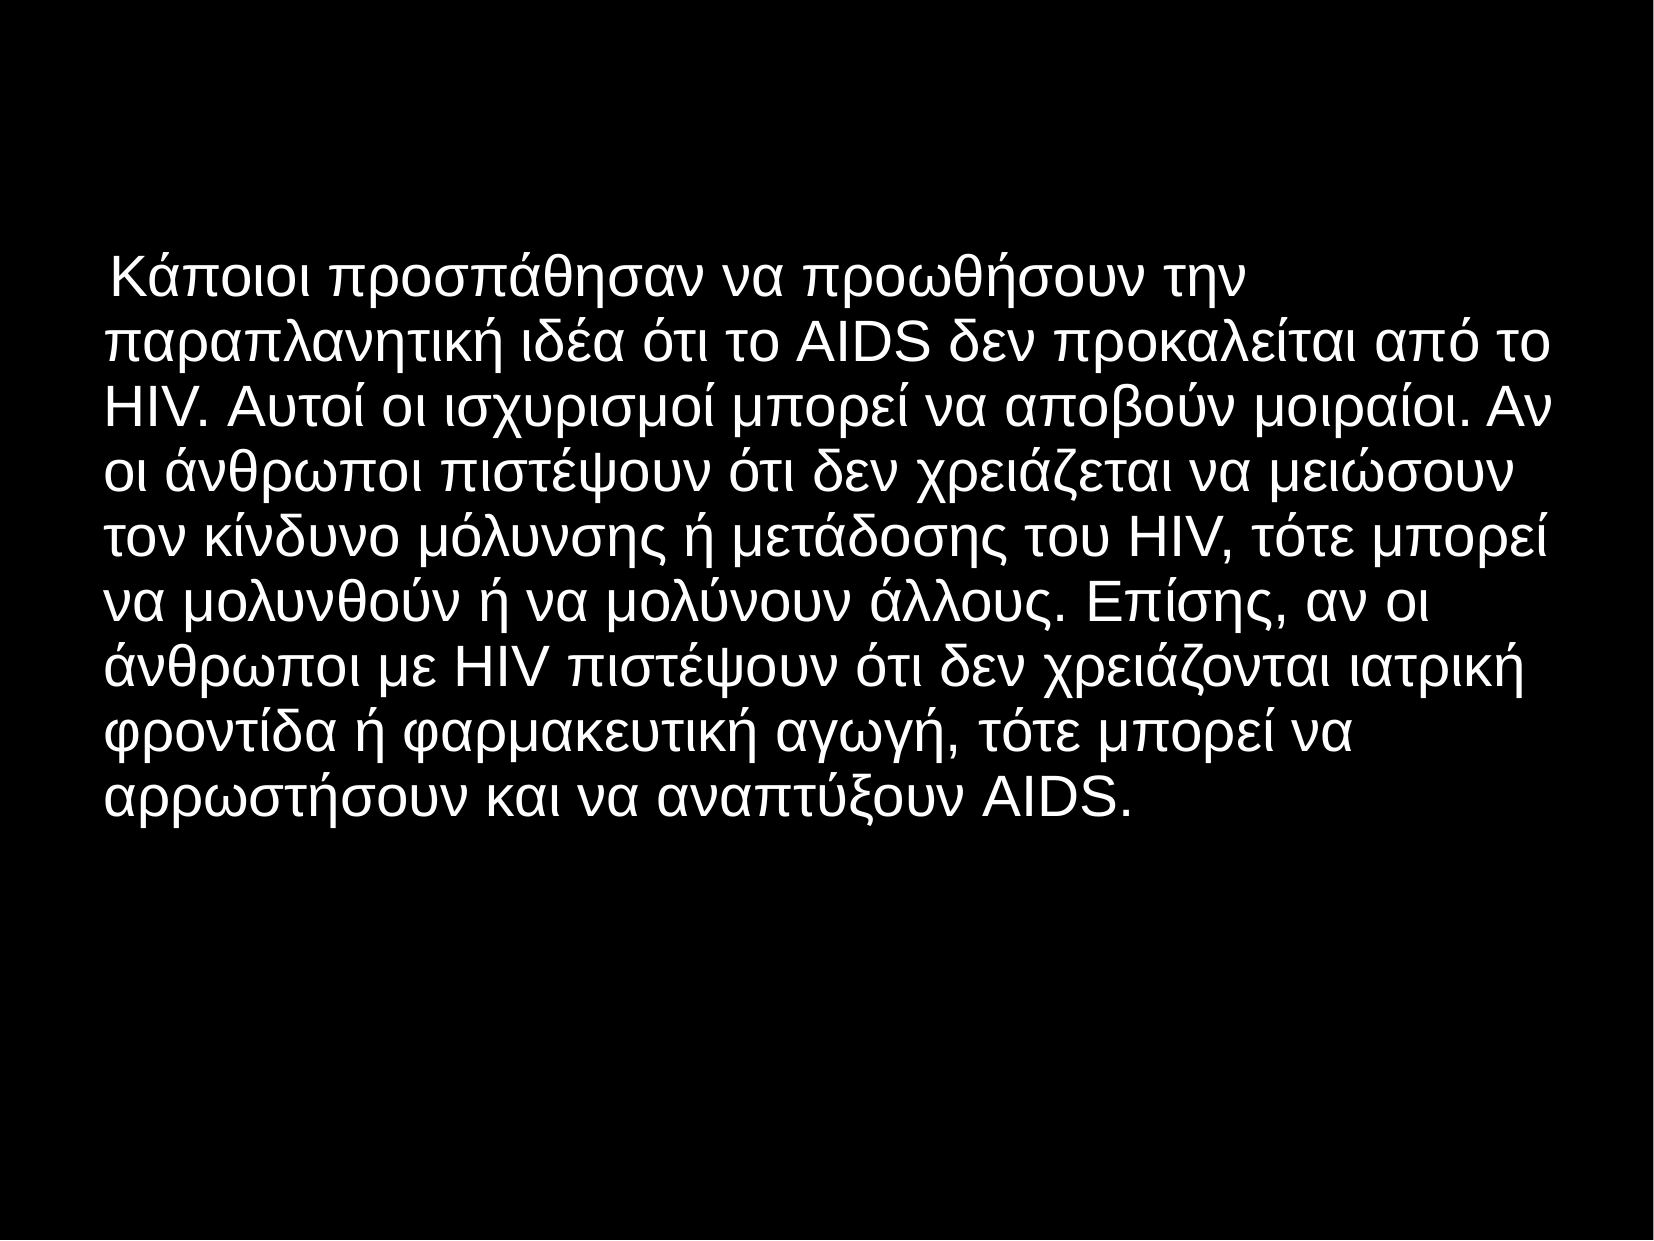

Κάποιοι προσπάθησαν να προωθήσουν την παραπλανητική ιδέα ότι το AIDS δεν προκαλείται από το HIV. Αυτοί οι ισχυρισμοί μπορεί να αποβούν μοιραίοι. Αν οι άνθρωποι πιστέψουν ότι δεν χρειάζεται να μειώσουν τον κίνδυνο μόλυνσης ή μετάδοσης του HIV, τότε μπορεί να μολυνθούν ή να μολύνουν άλλους. Επίσης, αν οι άνθρωποι με HIV πιστέψουν ότι δεν χρειάζονται ιατρική φροντίδα ή φαρμακευτική αγωγή, τότε μπορεί να αρρωστήσουν και να αναπτύξουν AIDS.